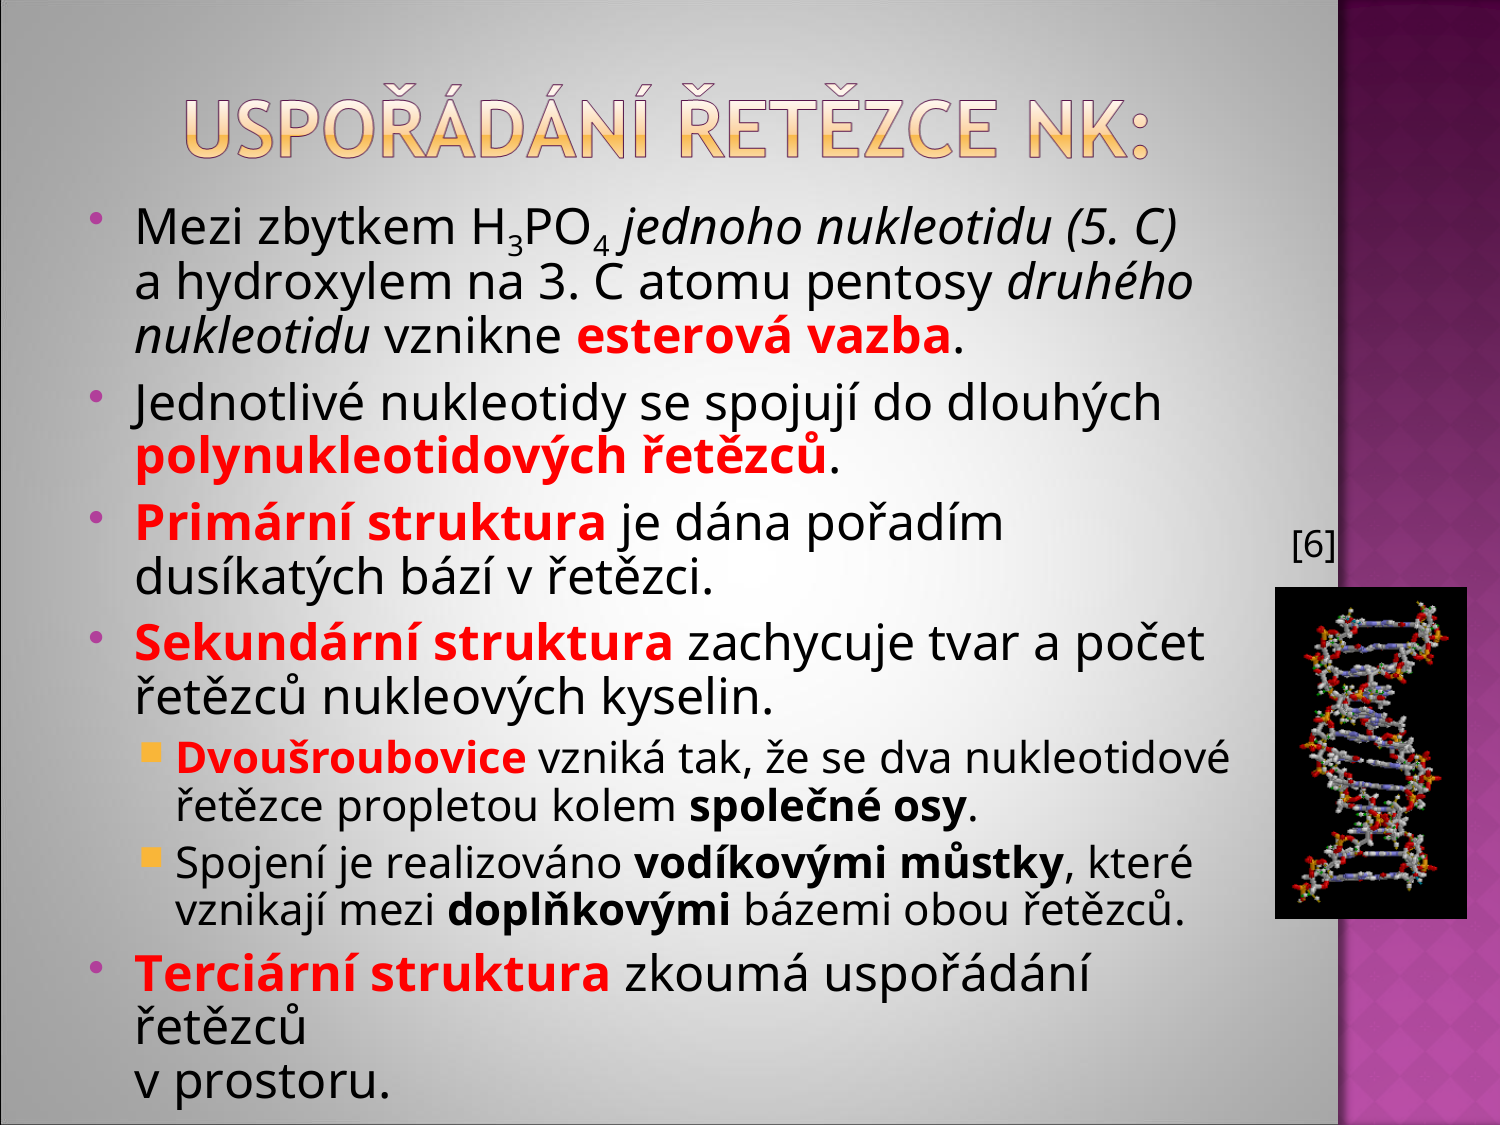

# Mezi zbytkem H3PO4 jednoho nukleotidu (5. C) a hydroxylem na 3. C atomu pentosy druhého nukleotidu vznikne esterová vazba.
Jednotlivé nukleotidy se spojují do dlouhých polynukleotidových řetězců.
Primární struktura je dána pořadím dusíkatých bází v řetězci.
Sekundární struktura zachycuje tvar a počet řetězců nukleových kyselin.
Dvoušroubovice vzniká tak, že se dva nukleotidové řetězce propletou kolem společné osy.
Spojení je realizováno vodíkovými můstky, které vznikají mezi doplňkovými bázemi obou řetězců.
Terciární struktura zkoumá uspořádání řetězců
v prostoru.
[6]